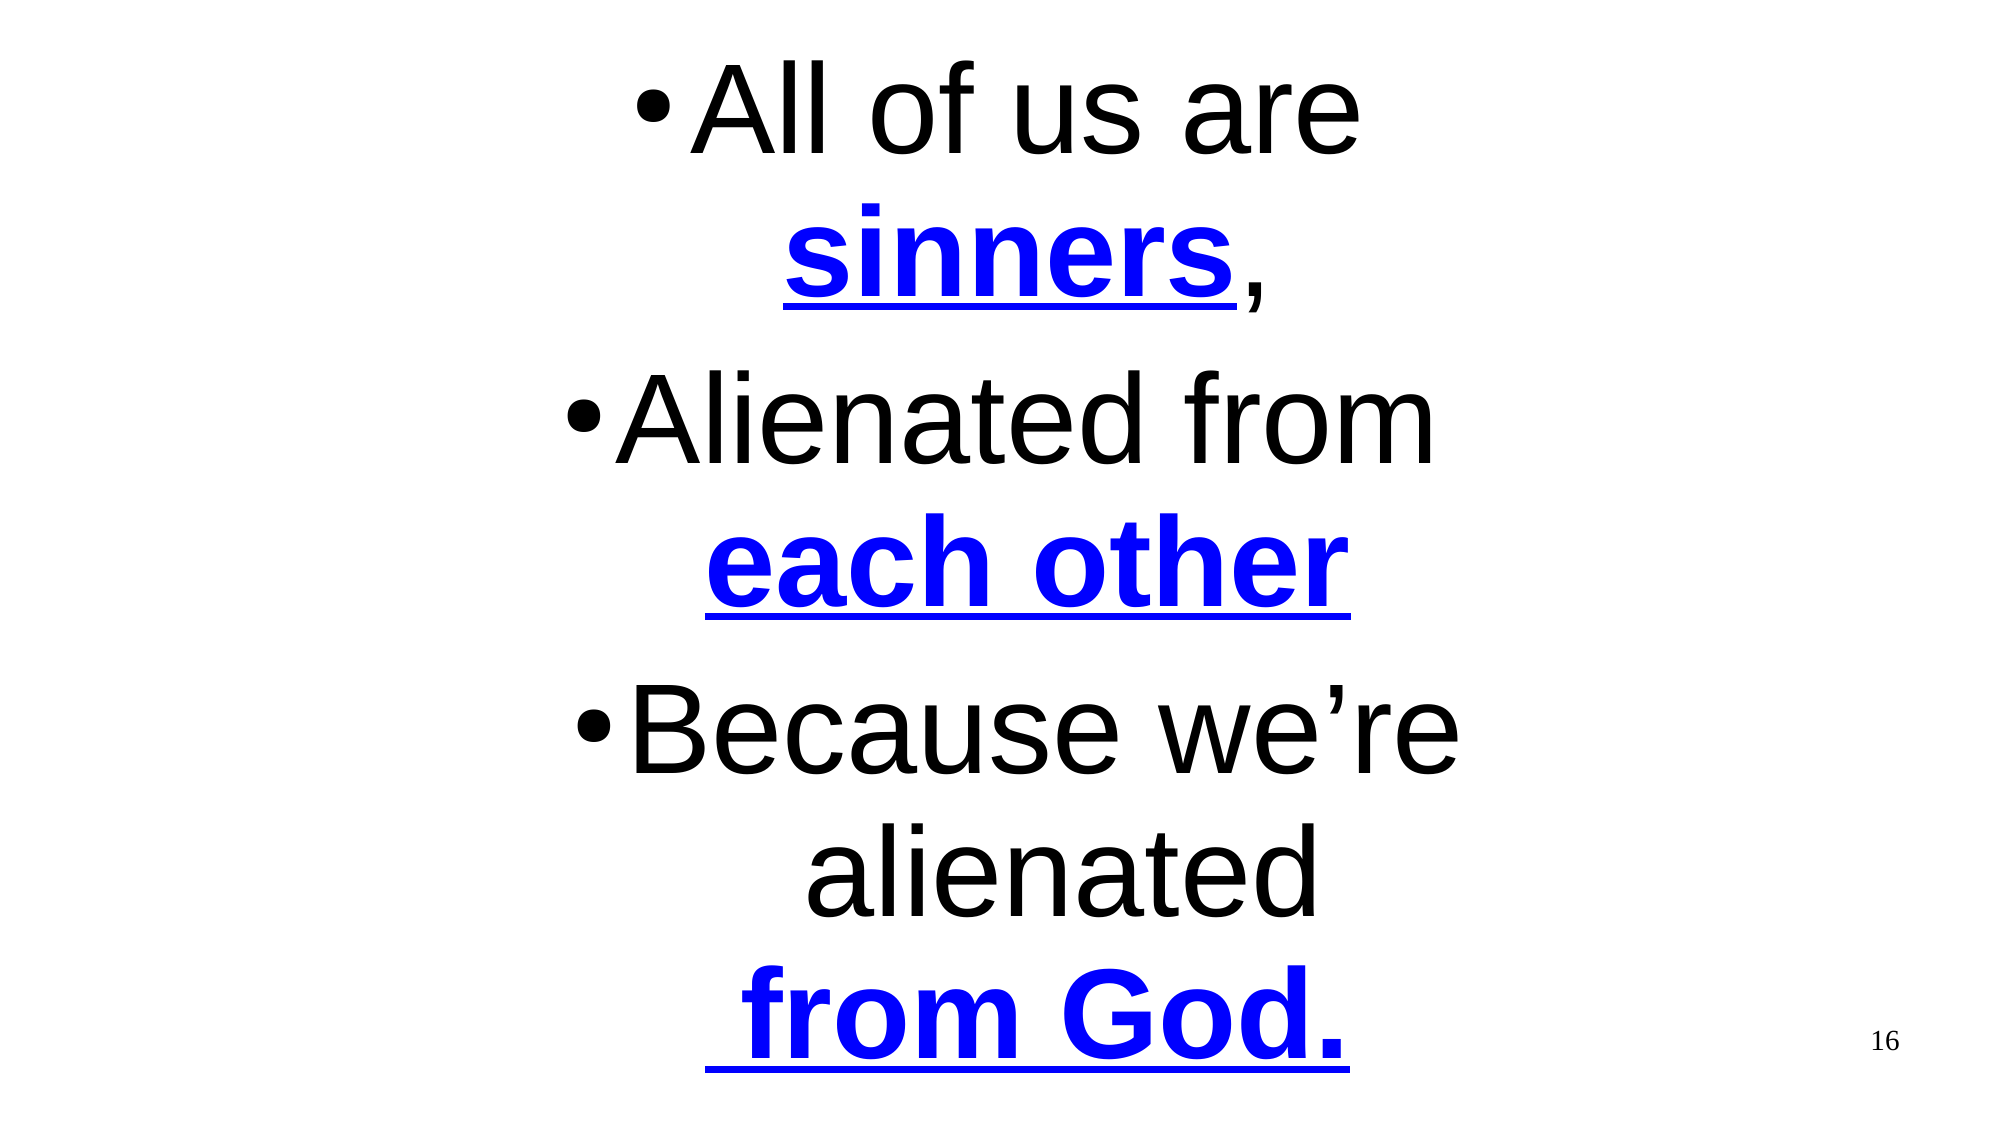

# All of us are sinners,
Alienated from
each other
Because we’re
 alienated
 from God.
16